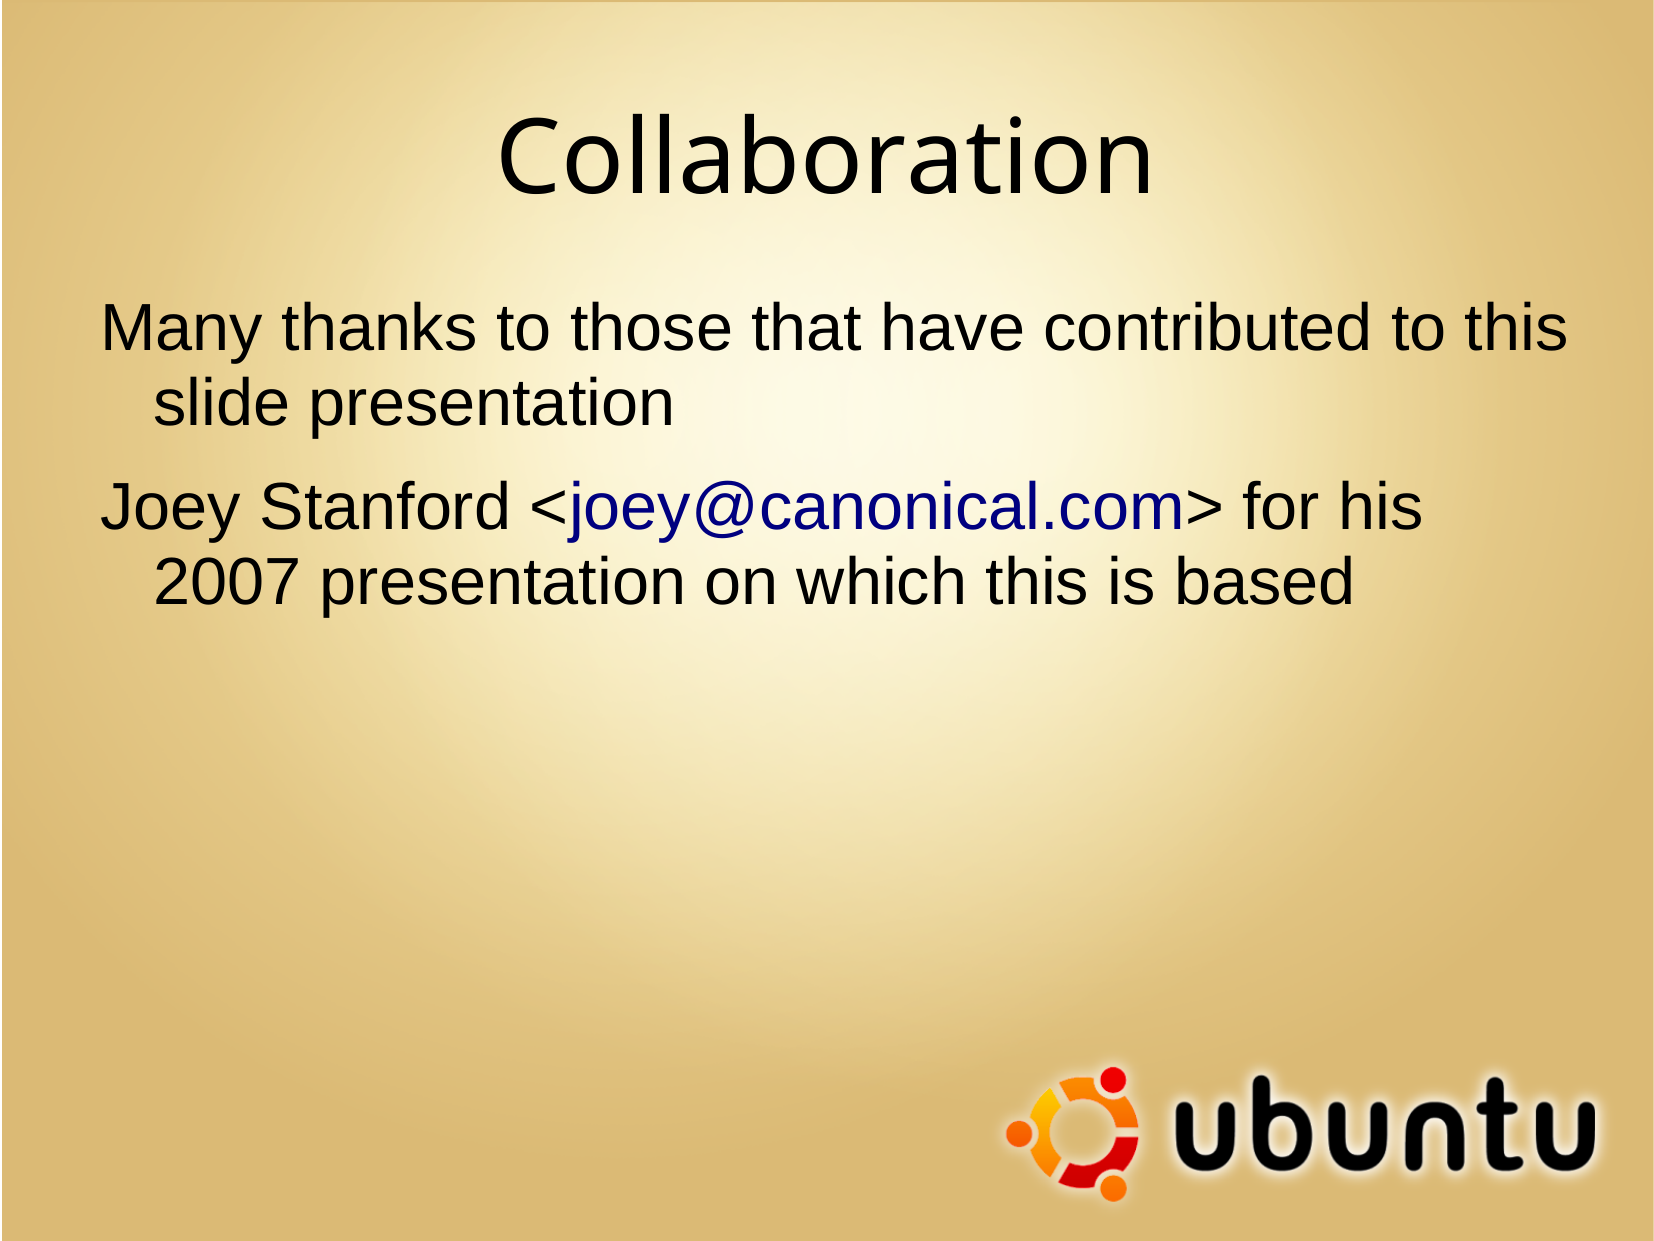

# Collaboration
Many thanks to those that have contributed to this slide presentation
Joey Stanford <joey@canonical.com> for his 2007 presentation on which this is based